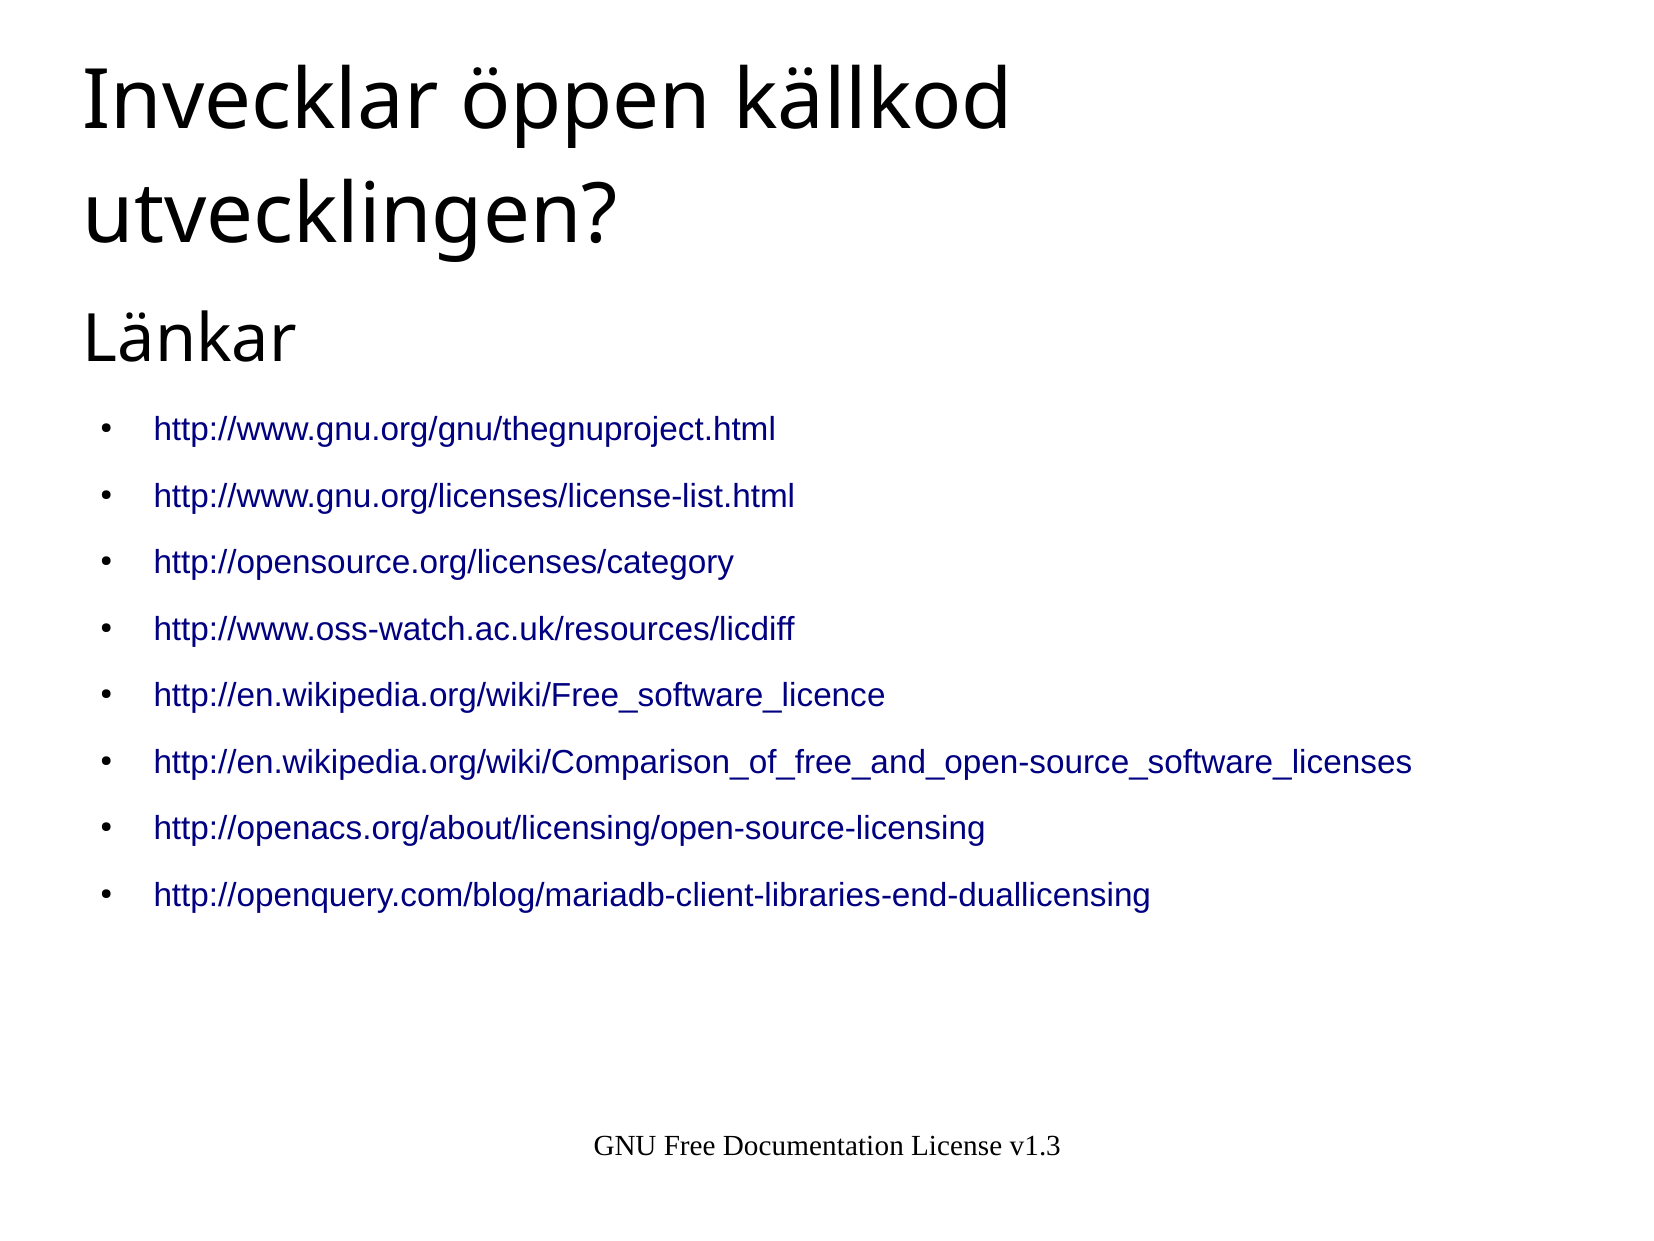

# Invecklar öppen källkod utvecklingen?
Länkar
http://www.gnu.org/gnu/thegnuproject.html
http://www.gnu.org/licenses/license-list.html
http://opensource.org/licenses/category
http://www.oss-watch.ac.uk/resources/licdiff
http://en.wikipedia.org/wiki/Free_software_licence
http://en.wikipedia.org/wiki/Comparison_of_free_and_open-source_software_licenses
http://openacs.org/about/licensing/open-source-licensing
http://openquery.com/blog/mariadb-client-libraries-end-duallicensing
GNU Free Documentation License v1.3